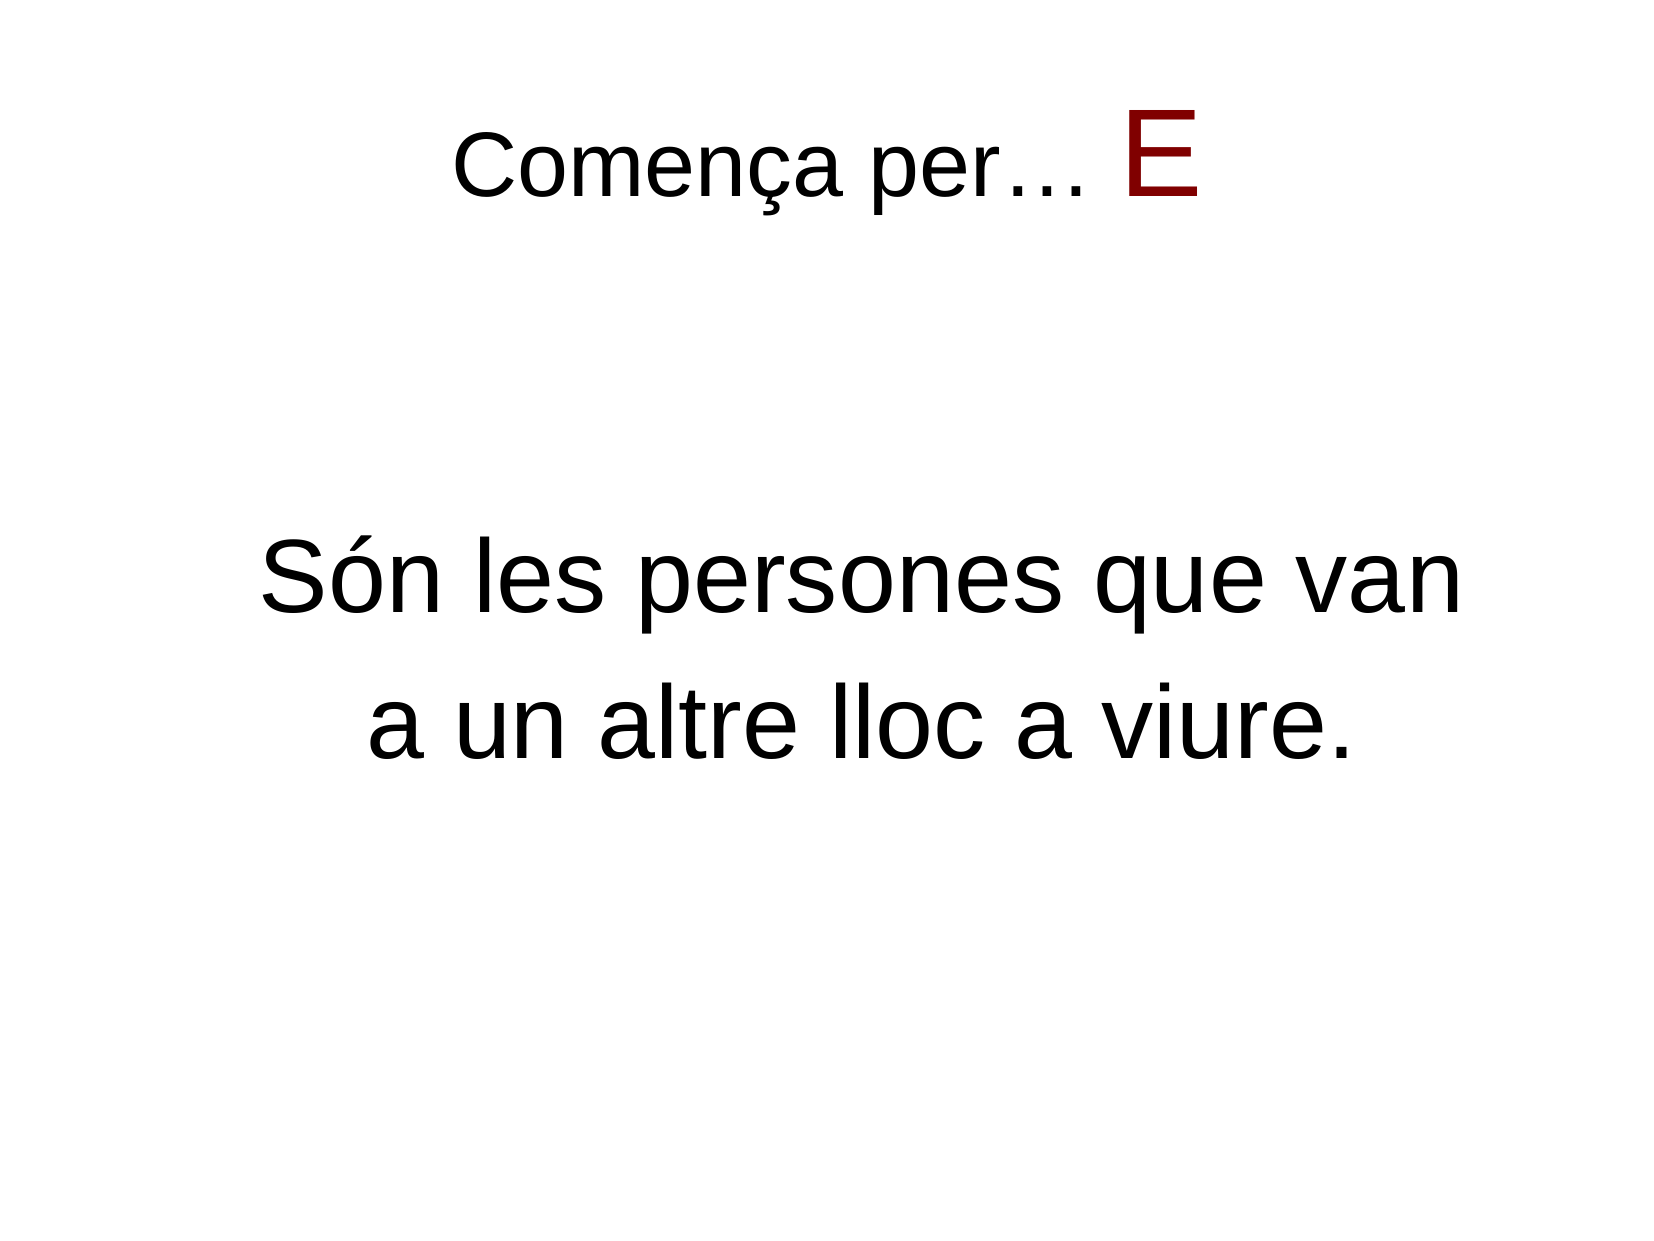

# Comença per… E
Són les persones que van
a un altre lloc a viure.